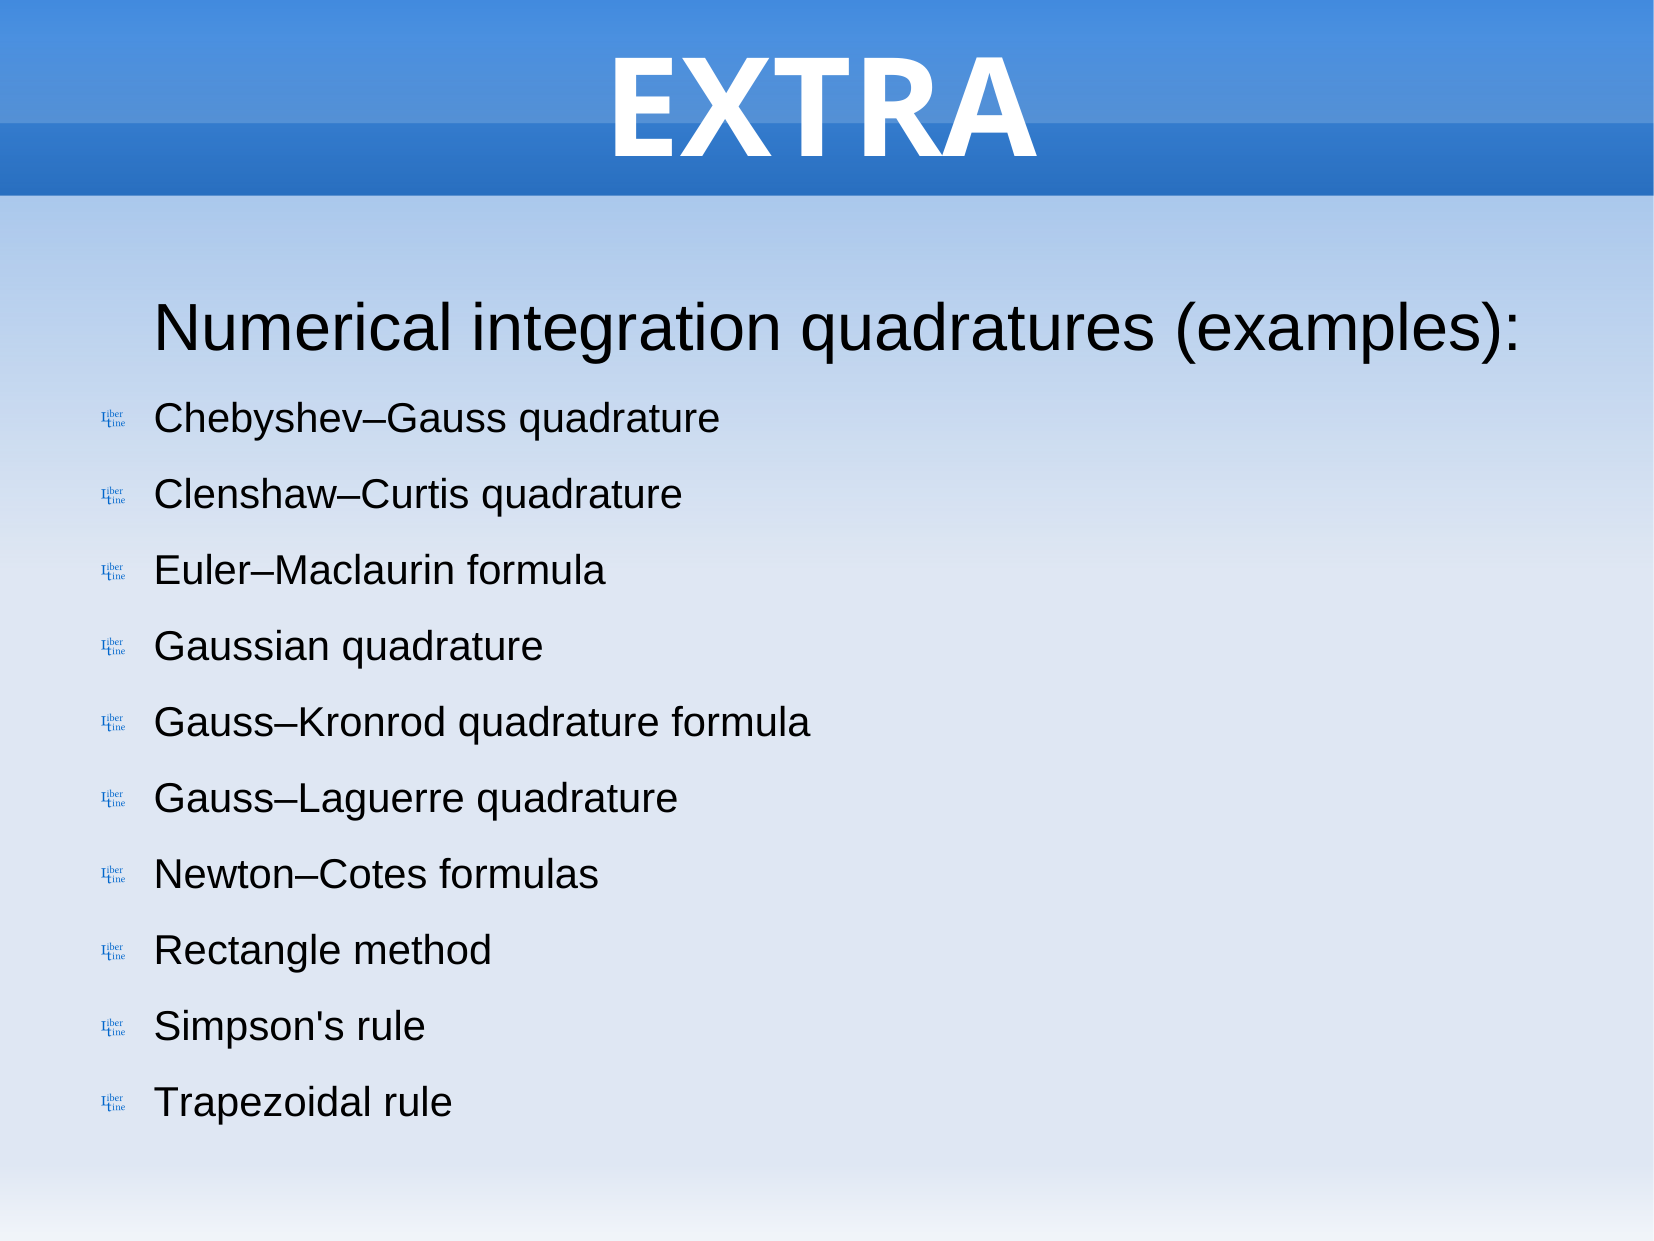

# EXTRA
Numerical integration quadratures (examples):
Chebyshev–Gauss quadrature
Clenshaw–Curtis quadrature
Euler–Maclaurin formula
Gaussian quadrature
Gauss–Kronrod quadrature formula
Gauss–Laguerre quadrature
Newton–Cotes formulas
Rectangle method
Simpson's rule
Trapezoidal rule